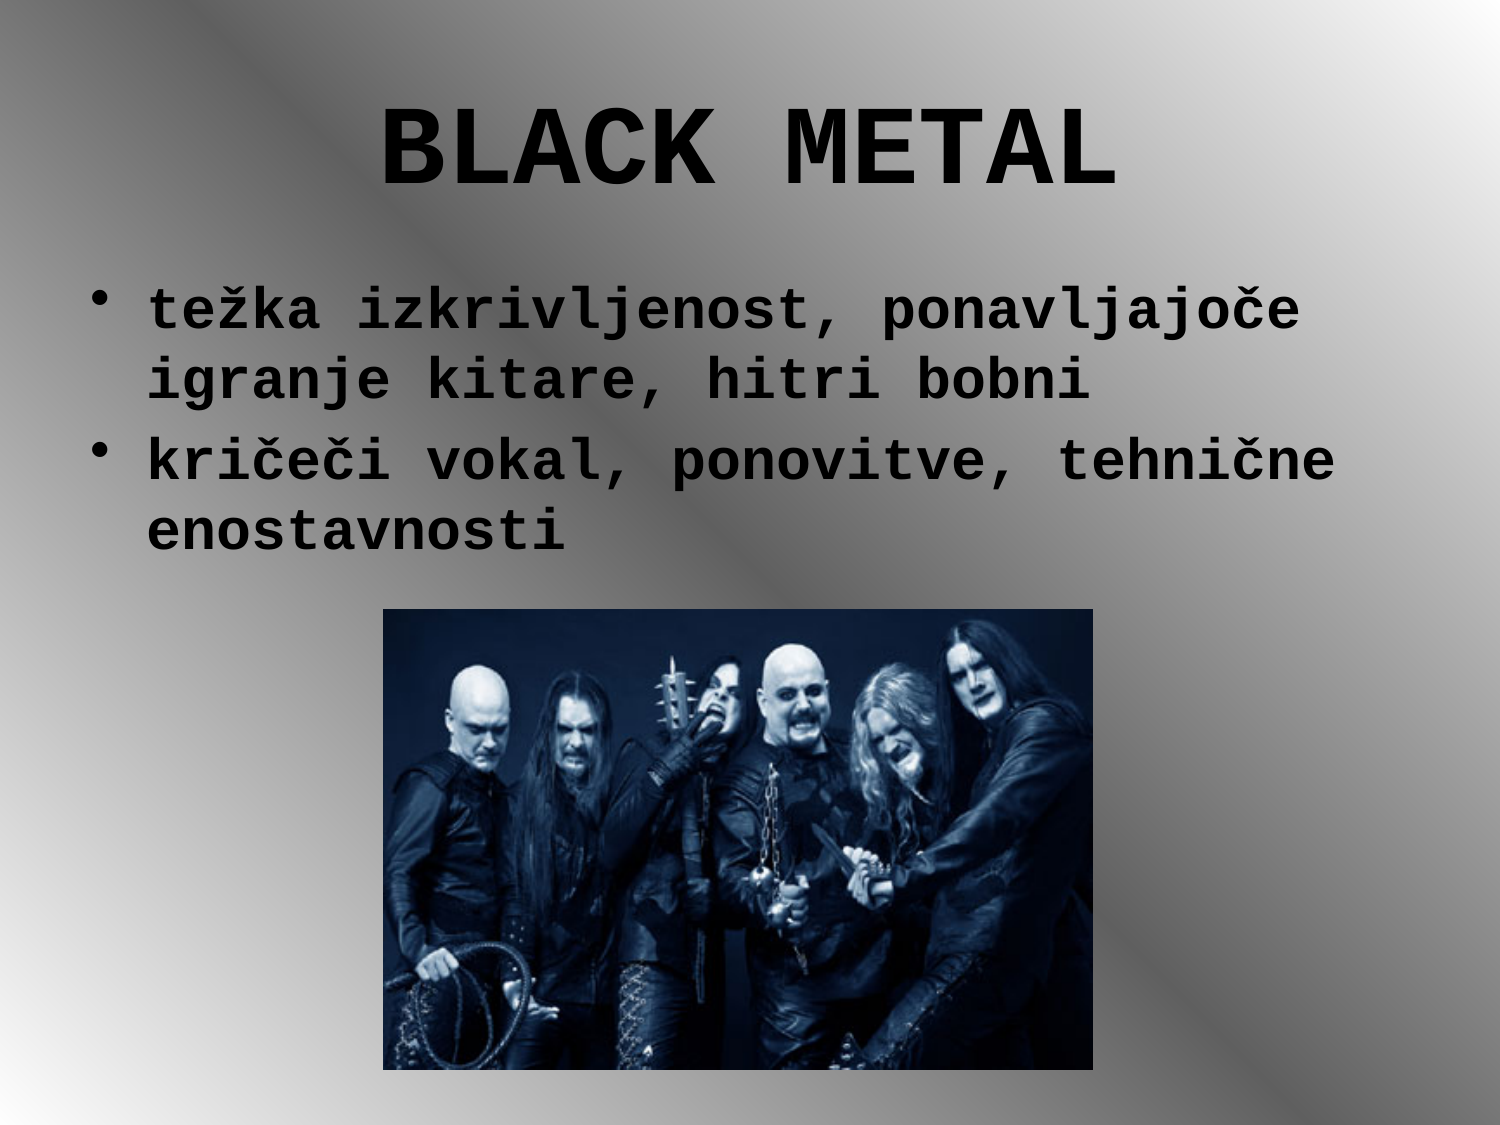

# BLACK METAL
težka izkrivljenost, ponavljajoče igranje kitare, hitri bobni
kričeči vokal, ponovitve, tehnične enostavnosti